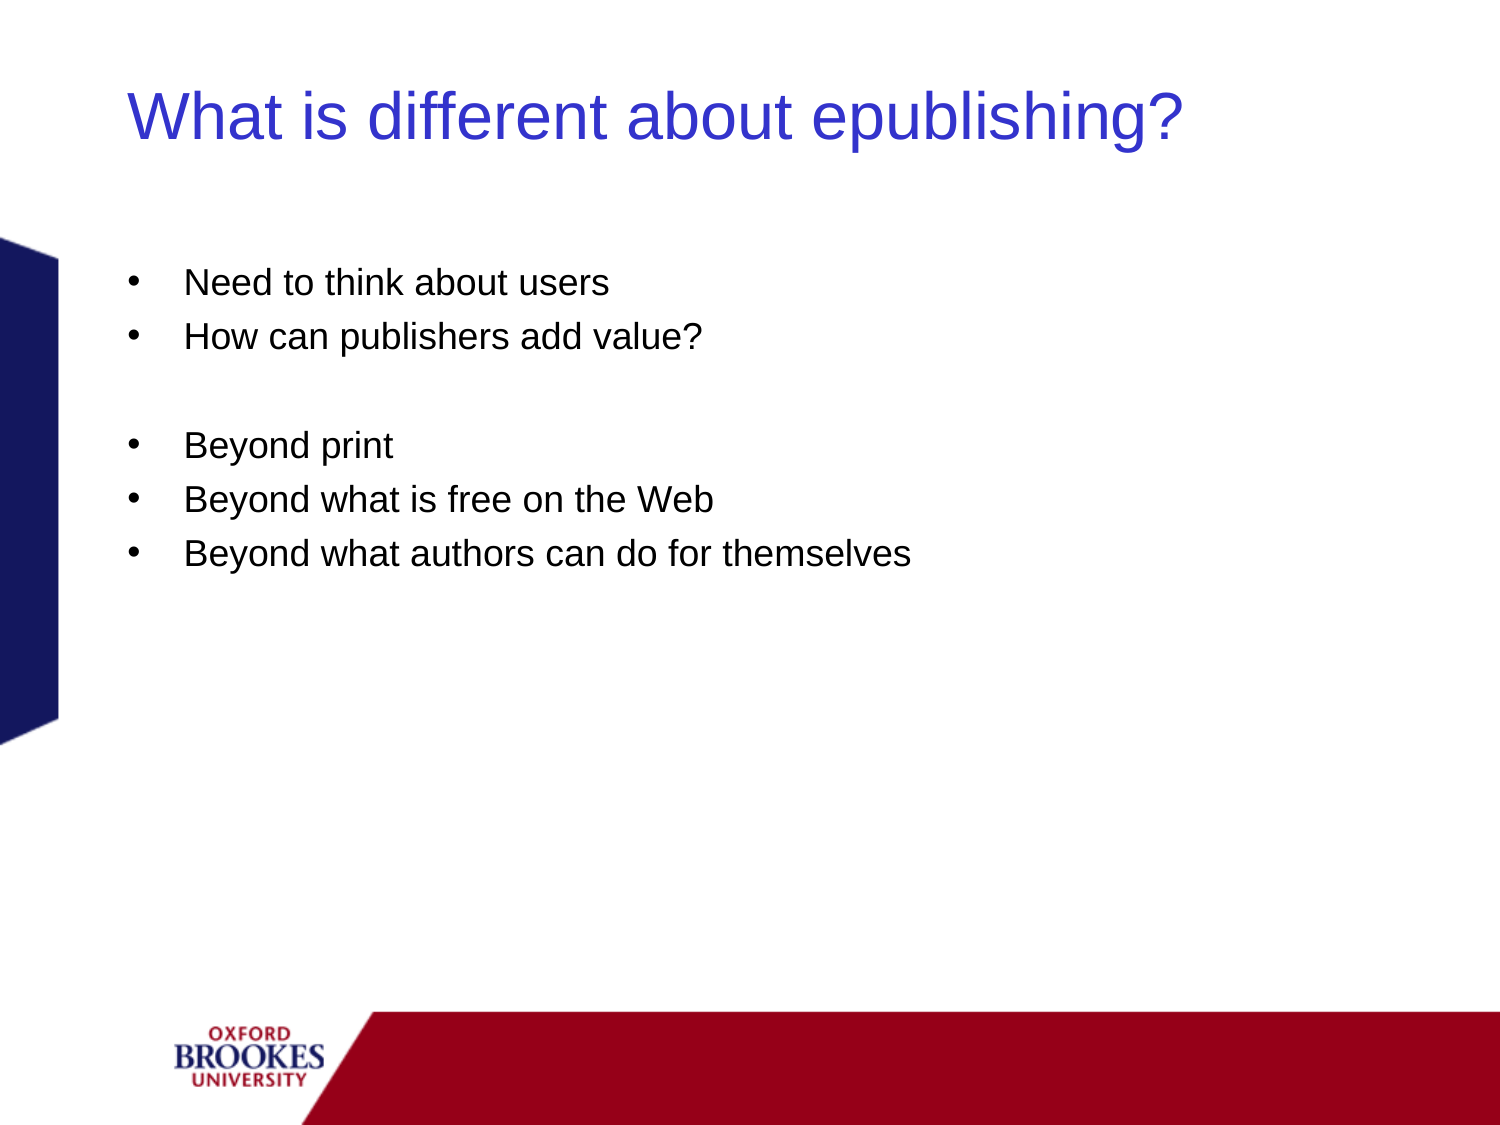

# What is different about epublishing?
Need to think about users
How can publishers add value?
Beyond print
Beyond what is free on the Web
Beyond what authors can do for themselves